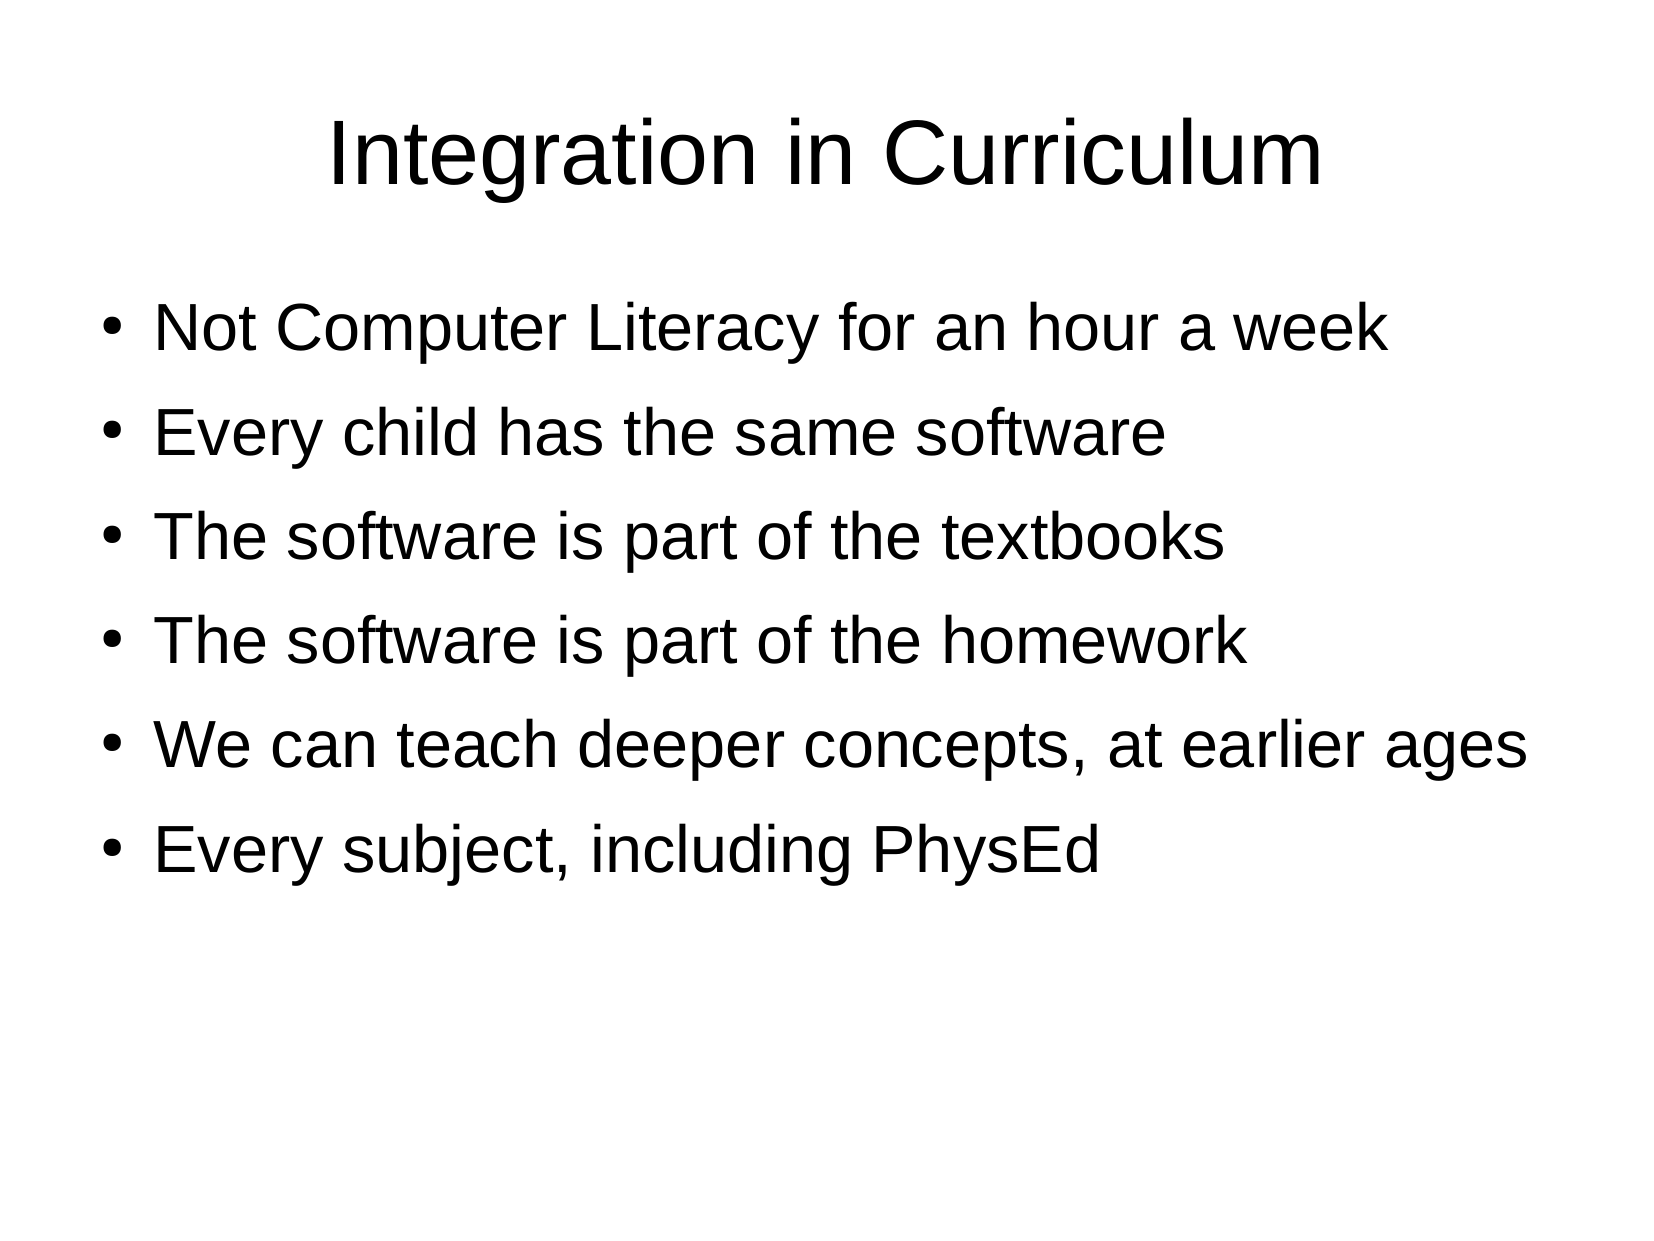

# Integration in Curriculum
Not Computer Literacy for an hour a week
Every child has the same software
The software is part of the textbooks
The software is part of the homework
We can teach deeper concepts, at earlier ages
Every subject, including PhysEd